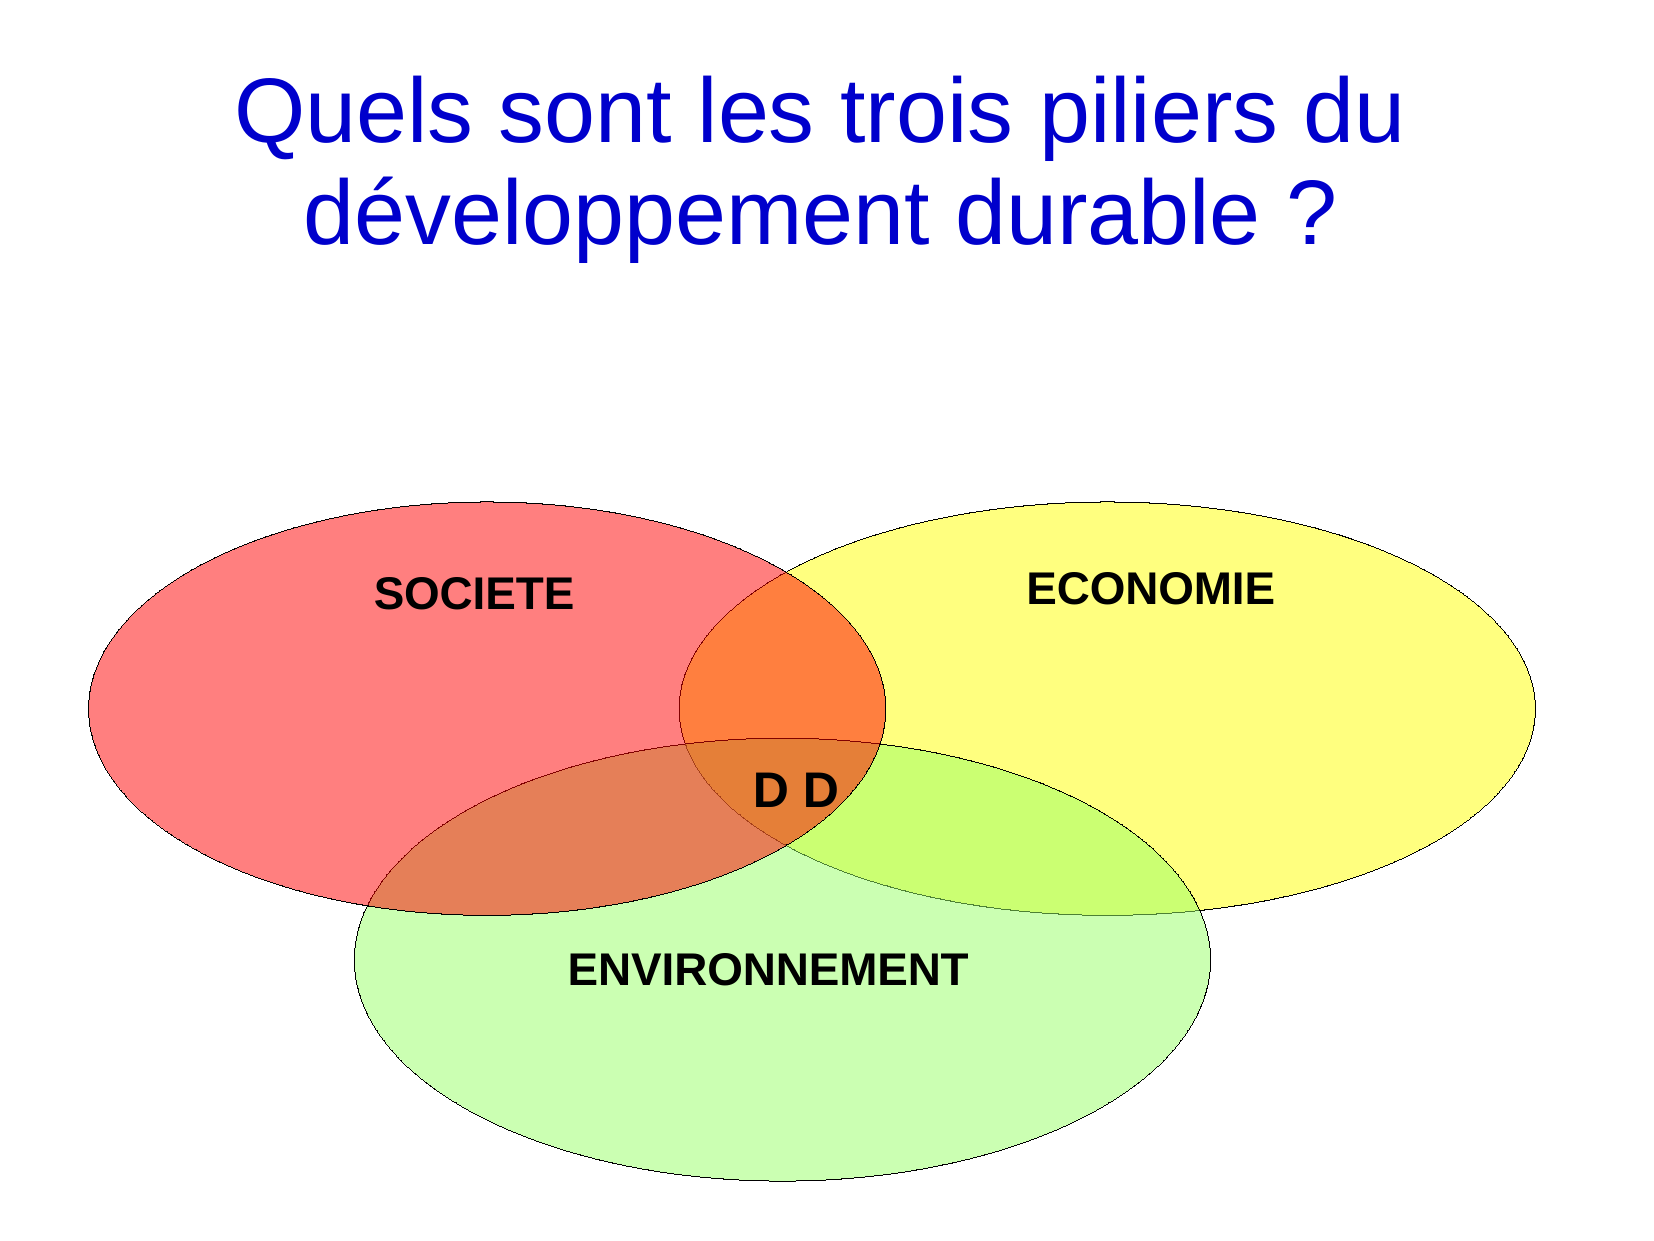

# Quels sont les trois piliers du développement durable ?
 ECONOMIE
 SOCIETE
D D
 ENVIRONNEMENT